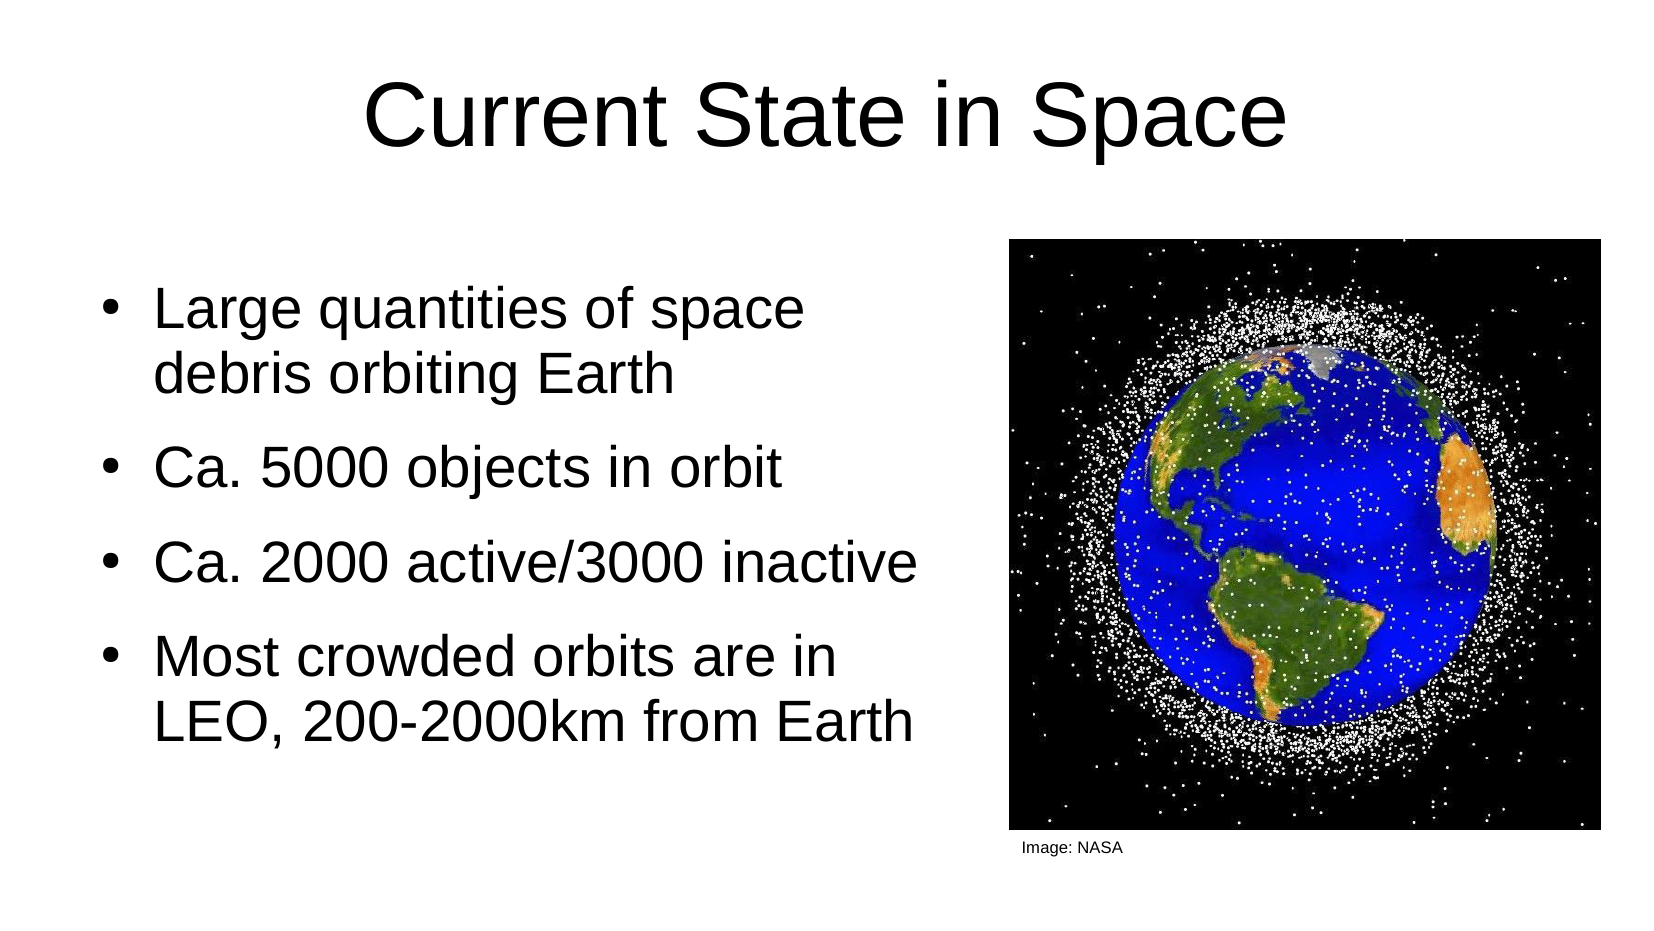

# Current State in Space
Large quantities of space debris orbiting Earth
Ca. 5000 objects in orbit
Ca. 2000 active/3000 inactive
Most crowded orbits are in LEO, 200-2000km from Earth
Image: NASA